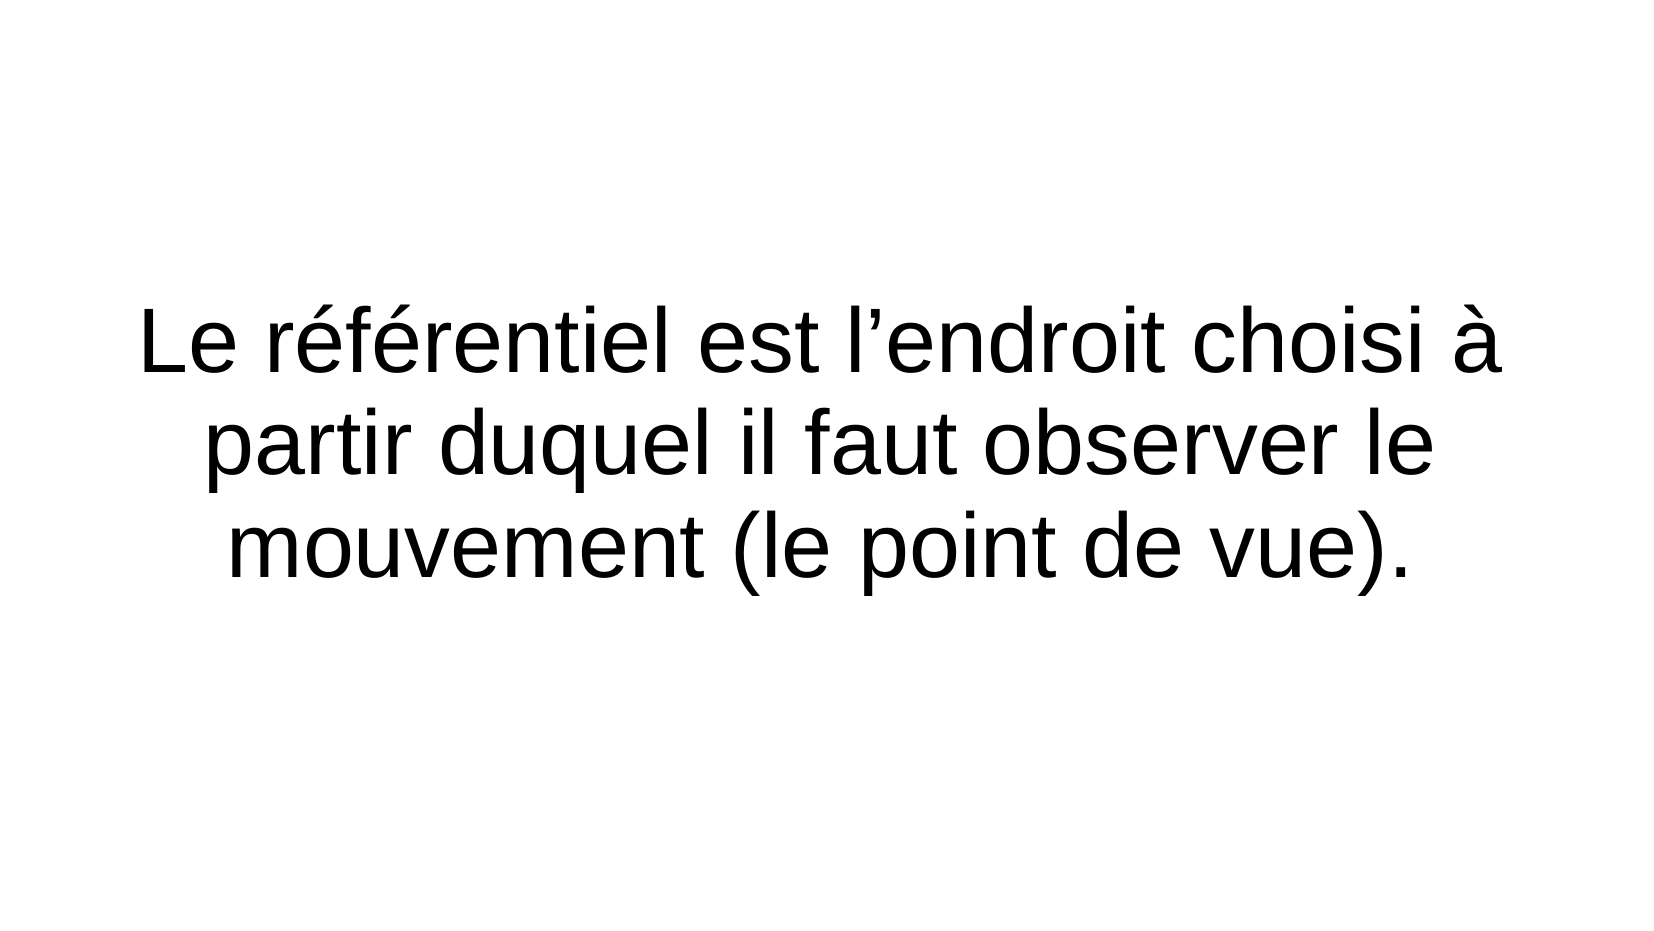

# Le référentiel est l’endroit choisi à partir duquel il faut observer le mouvement (le point de vue).